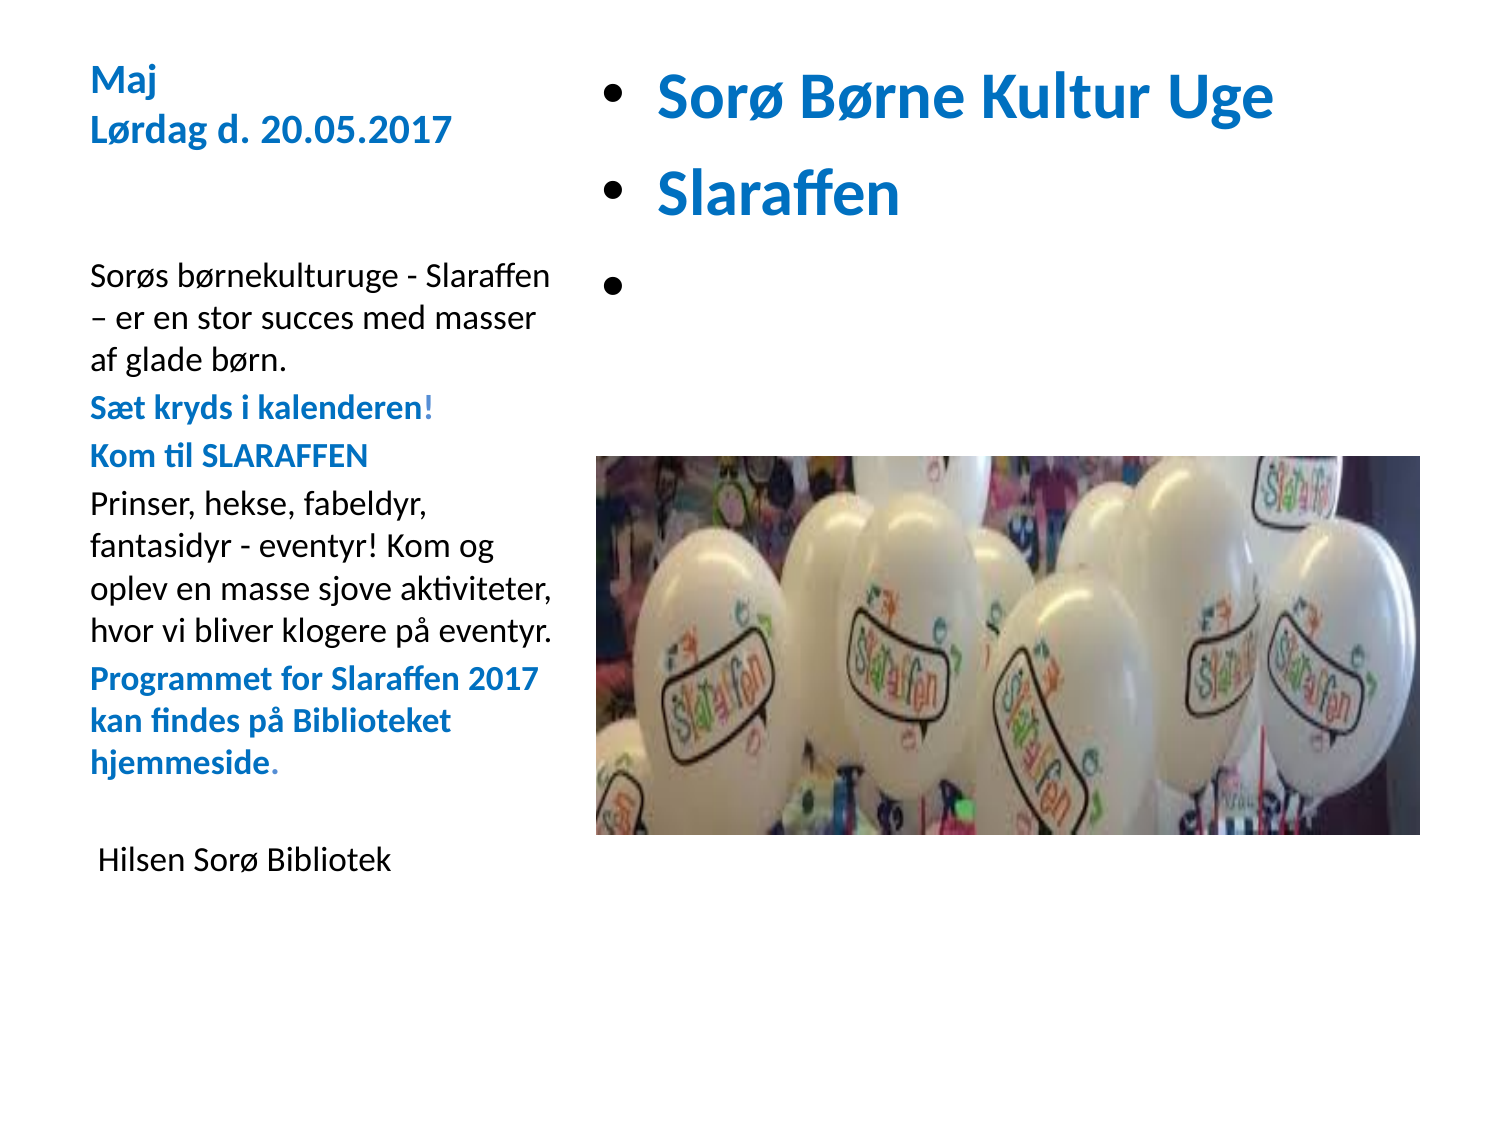

# Maj Lørdag d. 20.05.2017
Sorø Børne Kultur Uge
Slaraffen
Sorøs børnekulturuge - Slaraffen – er en stor succes med masser af glade børn.
Sæt kryds i kalenderen!
Kom til SLARAFFEN
Prinser, hekse, fabeldyr, fantasidyr - eventyr! Kom og oplev en masse sjove aktiviteter, hvor vi bliver klogere på eventyr.
Programmet for Slaraffen 2017 kan findes på Biblioteket hjemmeside.
 Hilsen Sorø Bibliotek